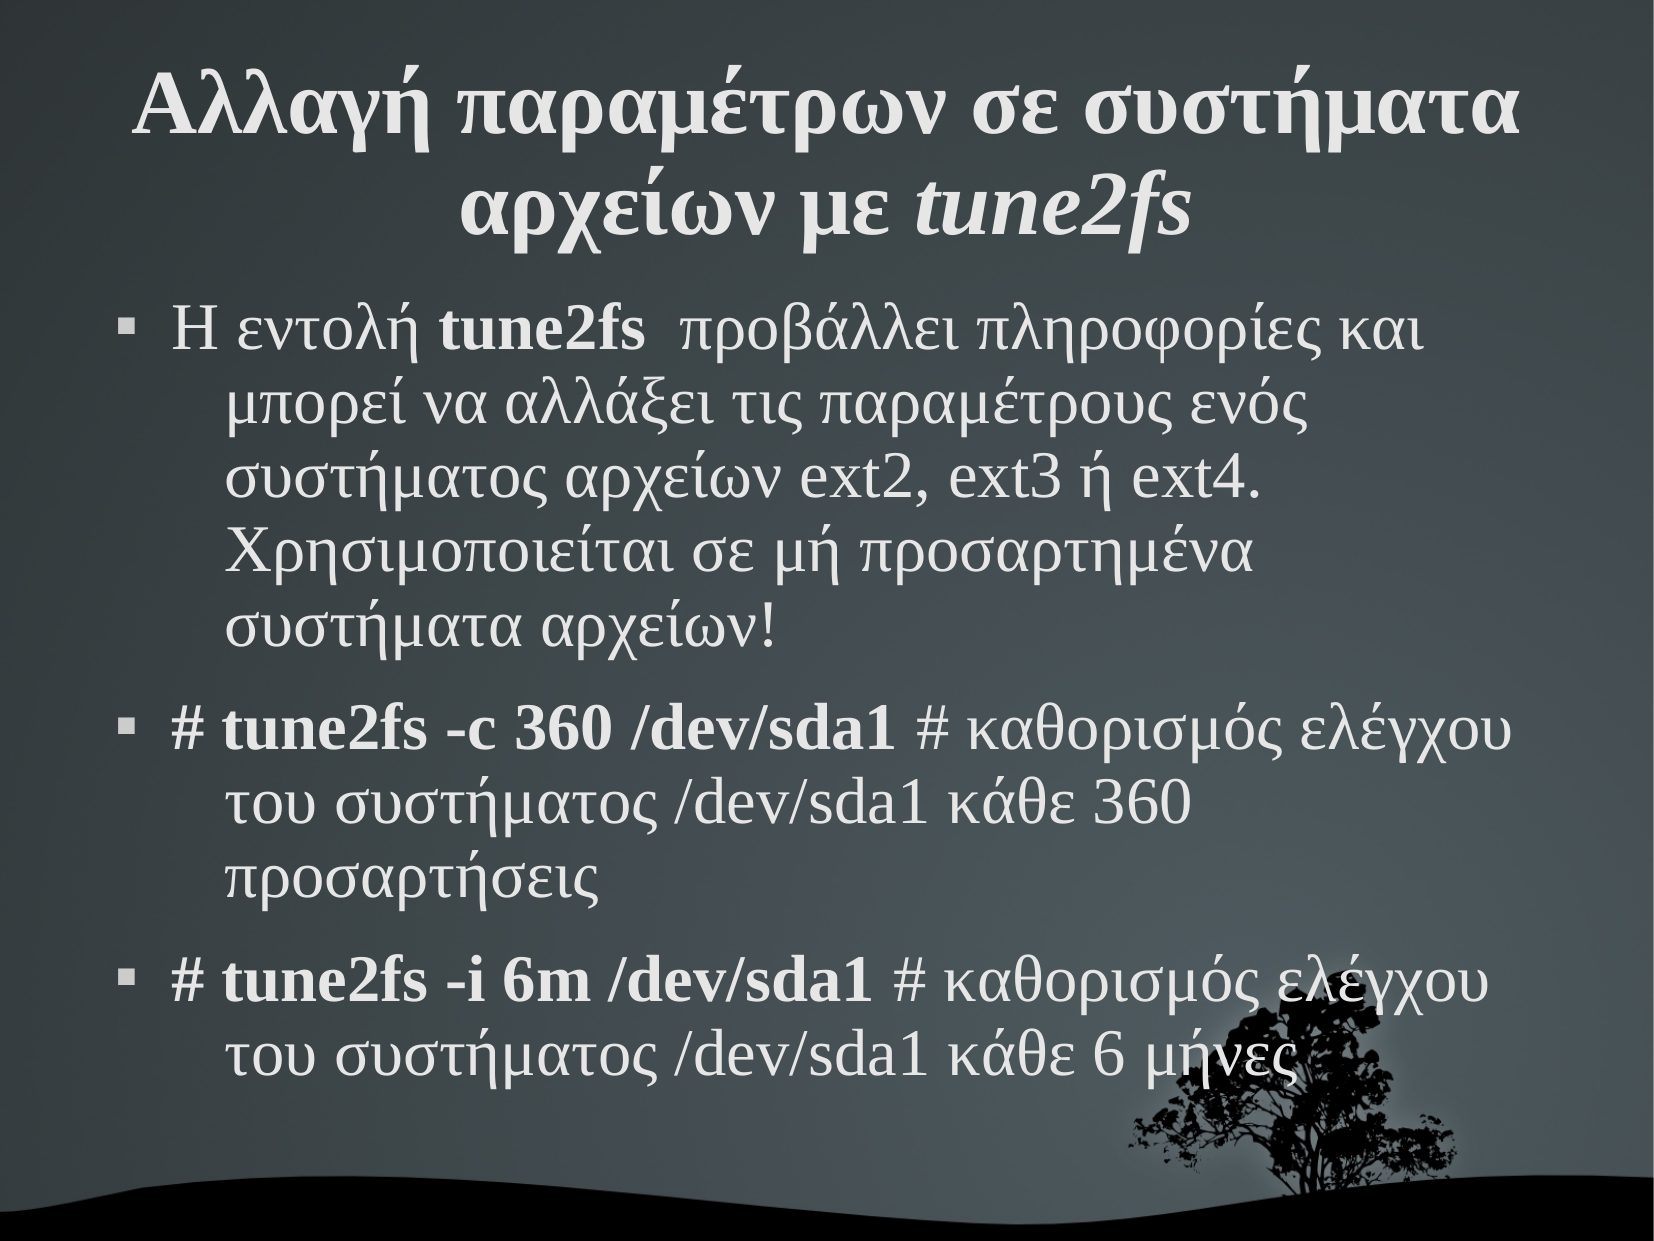

# Αλλαγή παραμέτρων σε συστήματα αρχείων με tune2fs
Η εντολή tune2fs προβάλλει πληροφορίες και μπορεί να αλλάξει τις παραμέτρους ενός συστήματος αρχείων ext2, ext3 ή ext4. Χρησιμοποιείται σε μή προσαρτημένα συστήματα αρχείων!
# tune2fs -c 360 /dev/sda1 # καθορισμός ελέγχου του συστήματος /dev/sda1 κάθε 360 προσαρτήσεις
# tune2fs -i 6m /dev/sda1 # καθορισμός ελέγχου του συστήματος /dev/sda1 κάθε 6 μήνες